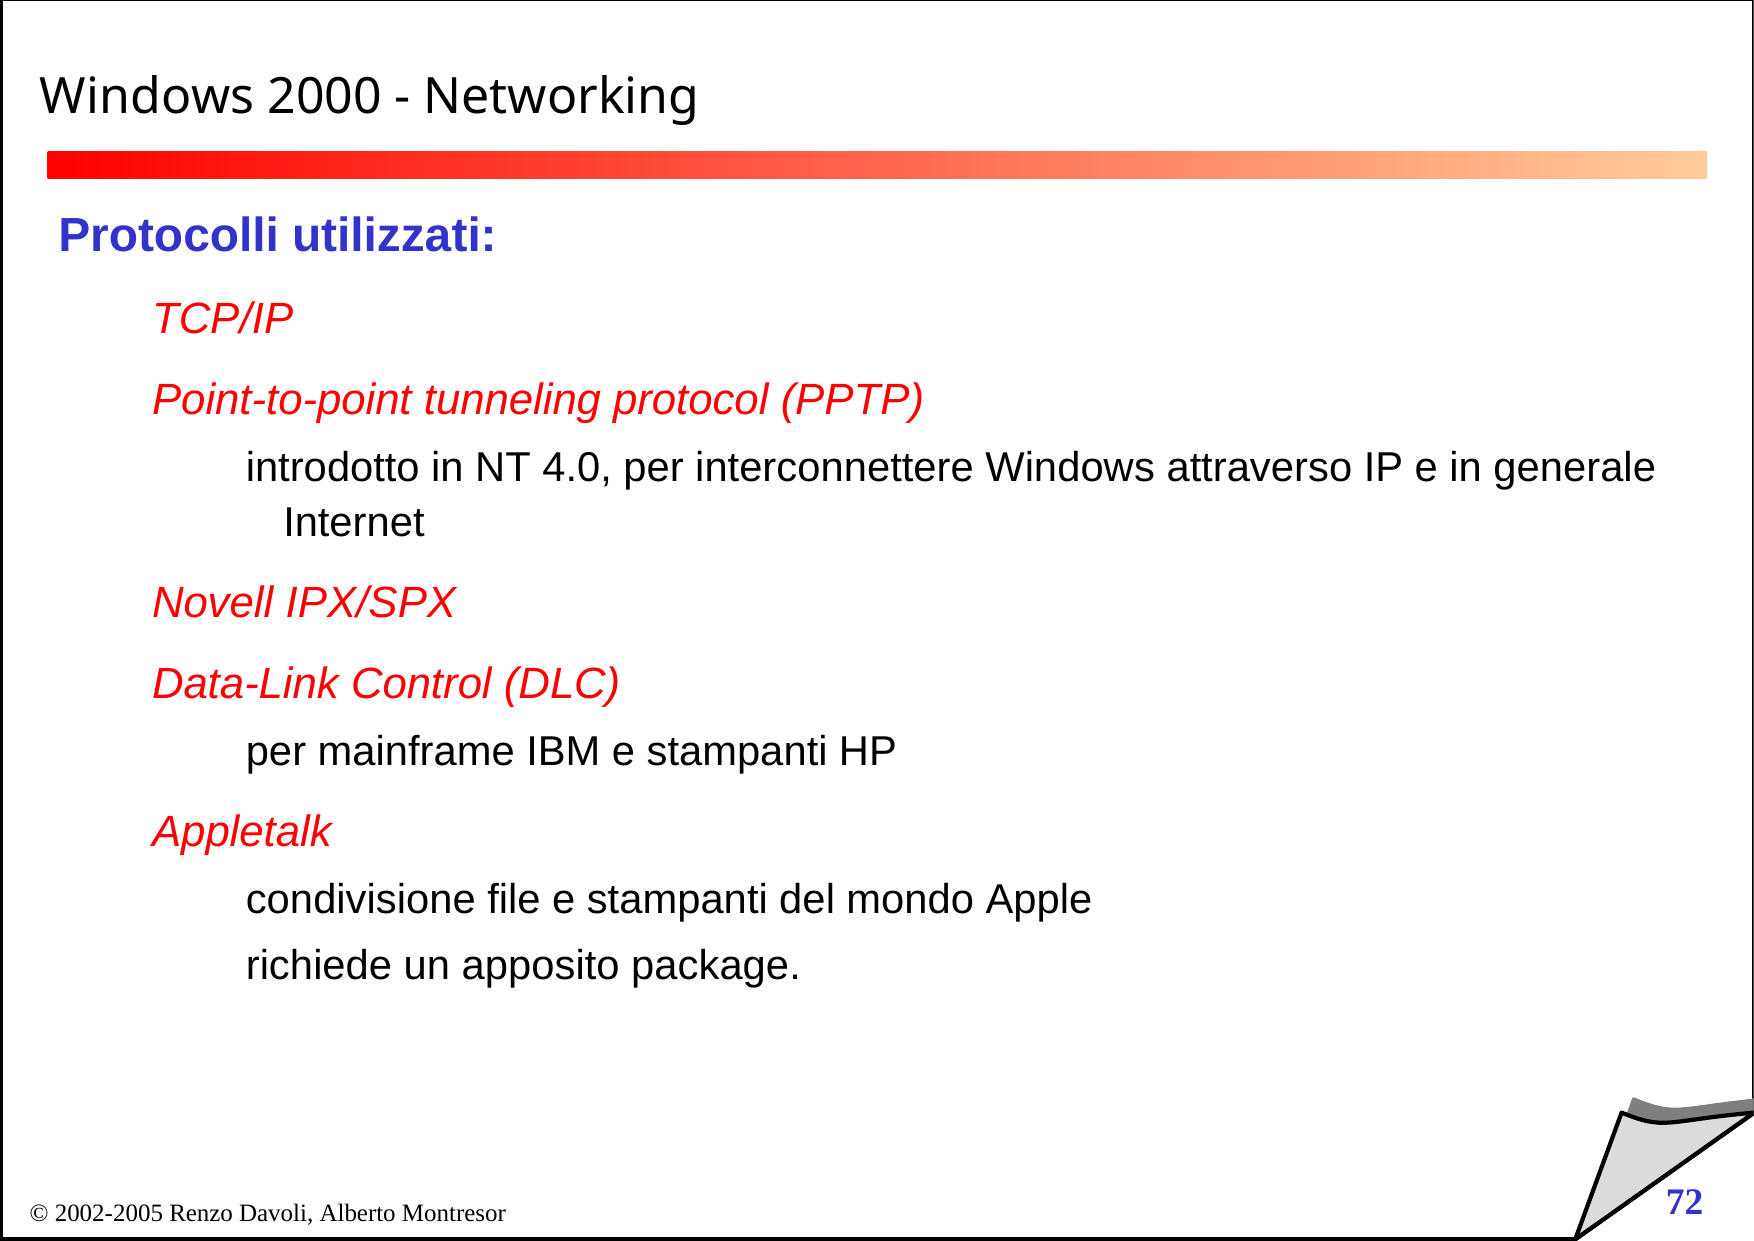

# Windows 2000 - Networking
Protocolli utilizzati:
TCP/IP
Point-to-point tunneling protocol (PPTP)
introdotto in NT 4.0, per interconnettere Windows attraverso IP e in generale Internet
Novell IPX/SPX
Data-Link Control (DLC)
per mainframe IBM e stampanti HP
Appletalk
condivisione file e stampanti del mondo Apple
richiede un apposito package.